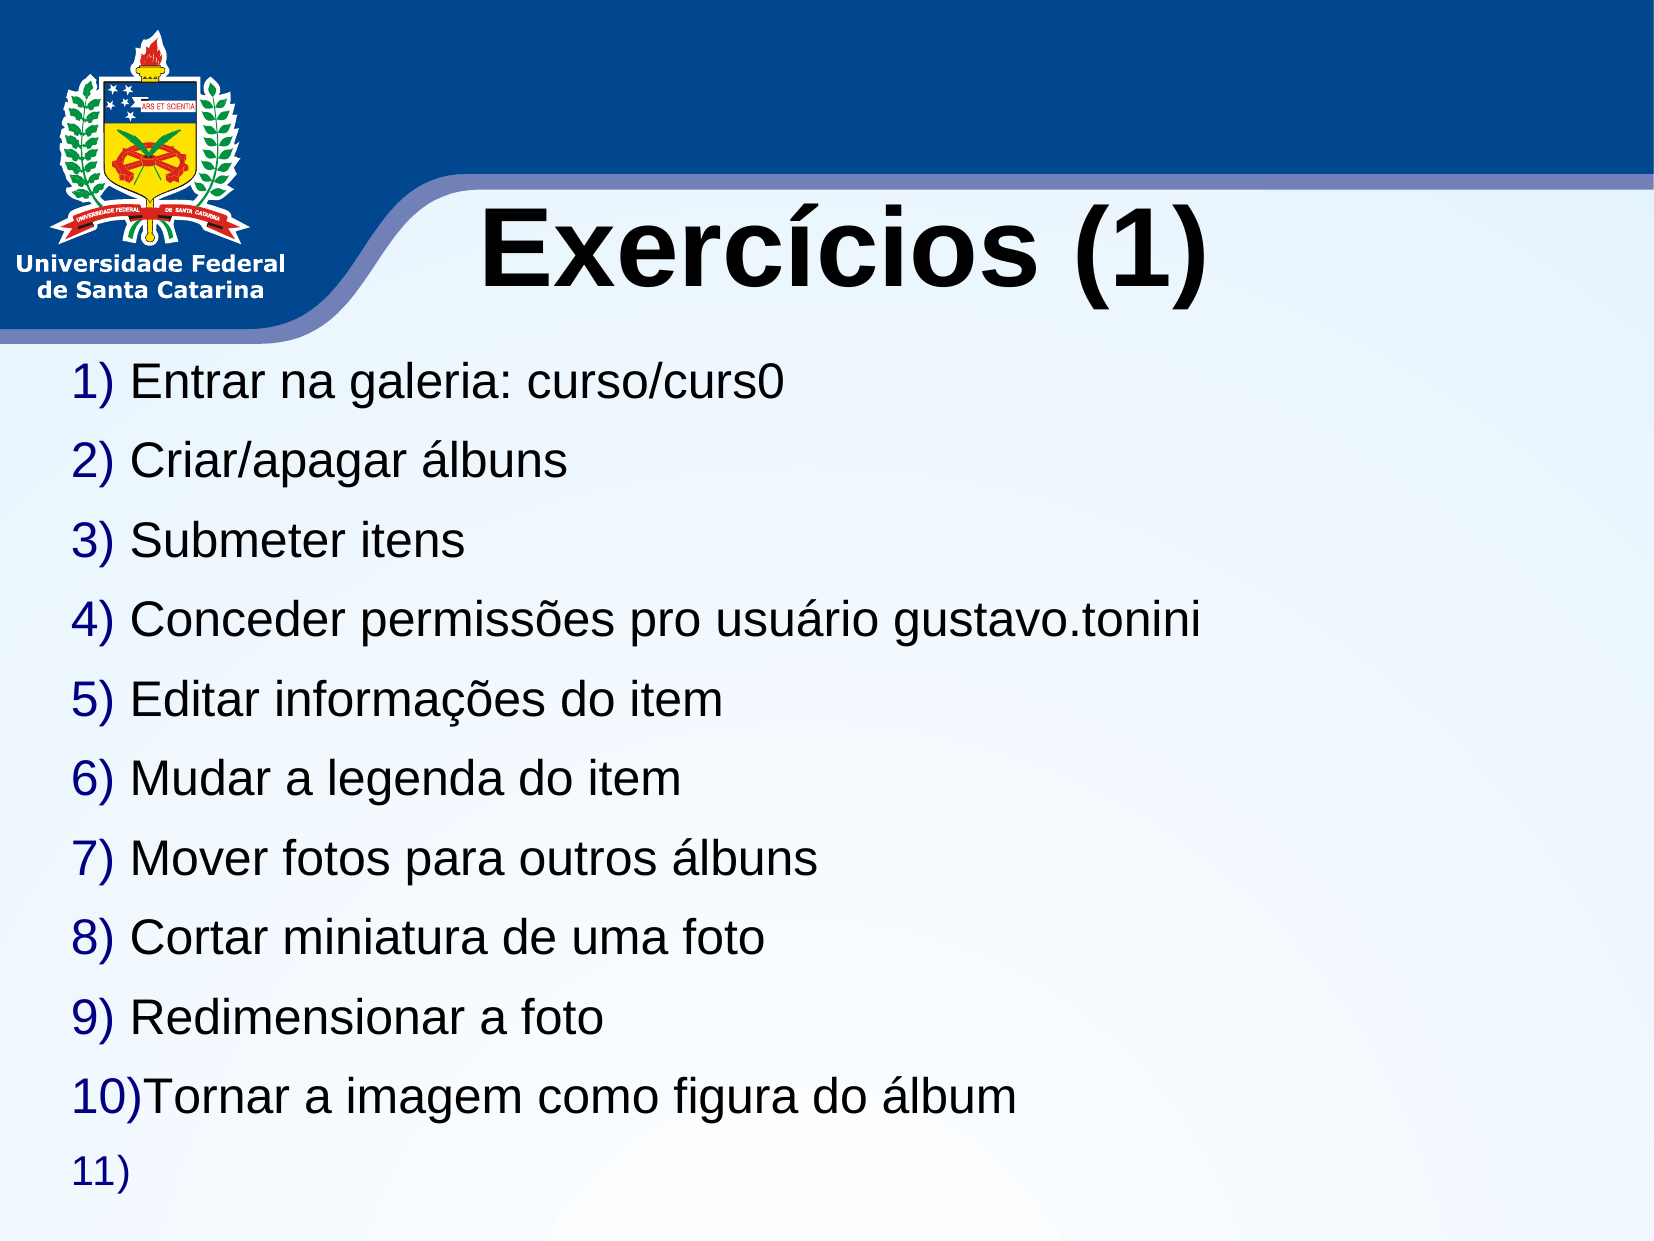

# Exercícios (1)
Entrar na galeria: curso/curs0
Criar/apagar álbuns
Submeter itens
Conceder permissões pro usuário gustavo.tonini
Editar informações do item
Mudar a legenda do item
Mover fotos para outros álbuns
Cortar miniatura de uma foto
Redimensionar a foto
Tornar a imagem como figura do álbum